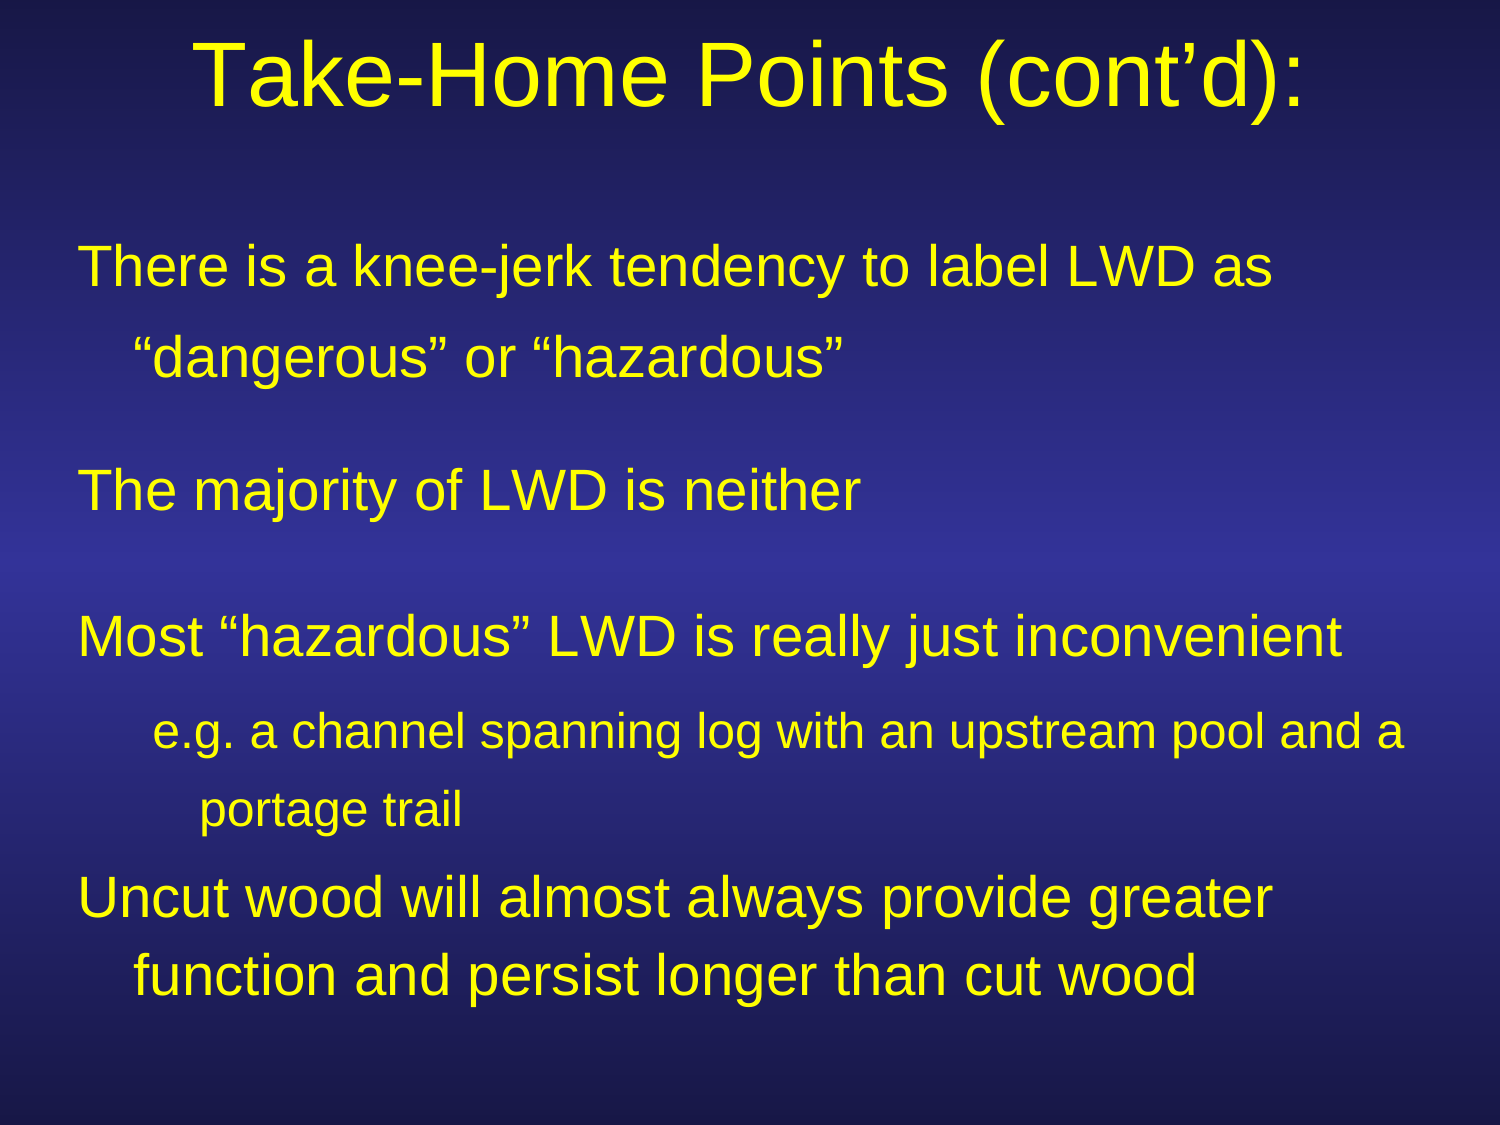

# Take-Home Points (cont’d):
There is a knee-jerk tendency to label LWD as “dangerous” or “hazardous”
The majority of LWD is neither
Most “hazardous” LWD is really just inconvenient
e.g. a channel spanning log with an upstream pool and a portage trail
Uncut wood will almost always provide greater function and persist longer than cut wood